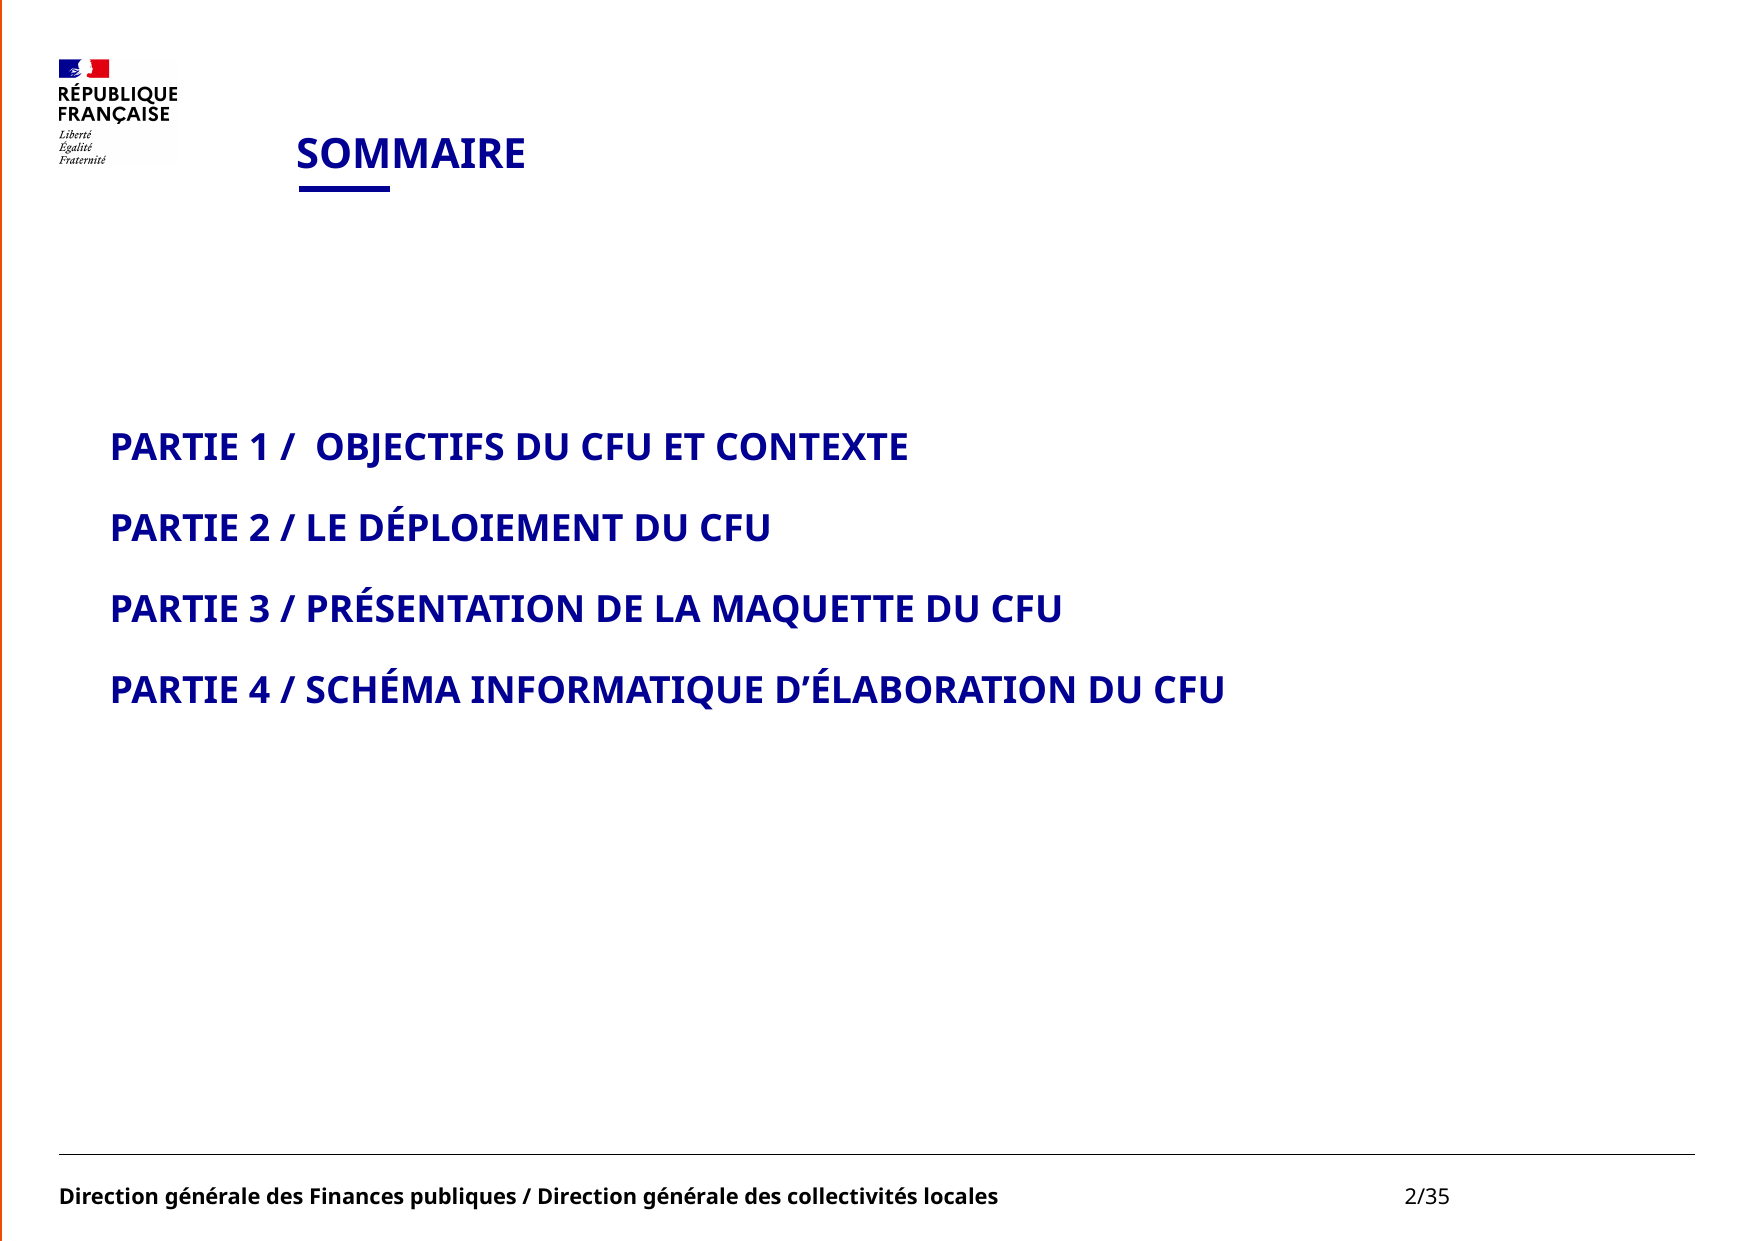

SOMMAIRE
PARTIE 1 / OBJECTIFS DU CFU ET CONTEXTE
PARTIE 2 / LE DÉPLOIEMENT DU CFU
PARTIE 3 / PRÉSENTATION DE LA MAQUETTE DU CFU
PARTIE 4 / SCHÉMA INFORMATIQUE D’ÉLABORATION DU CFU